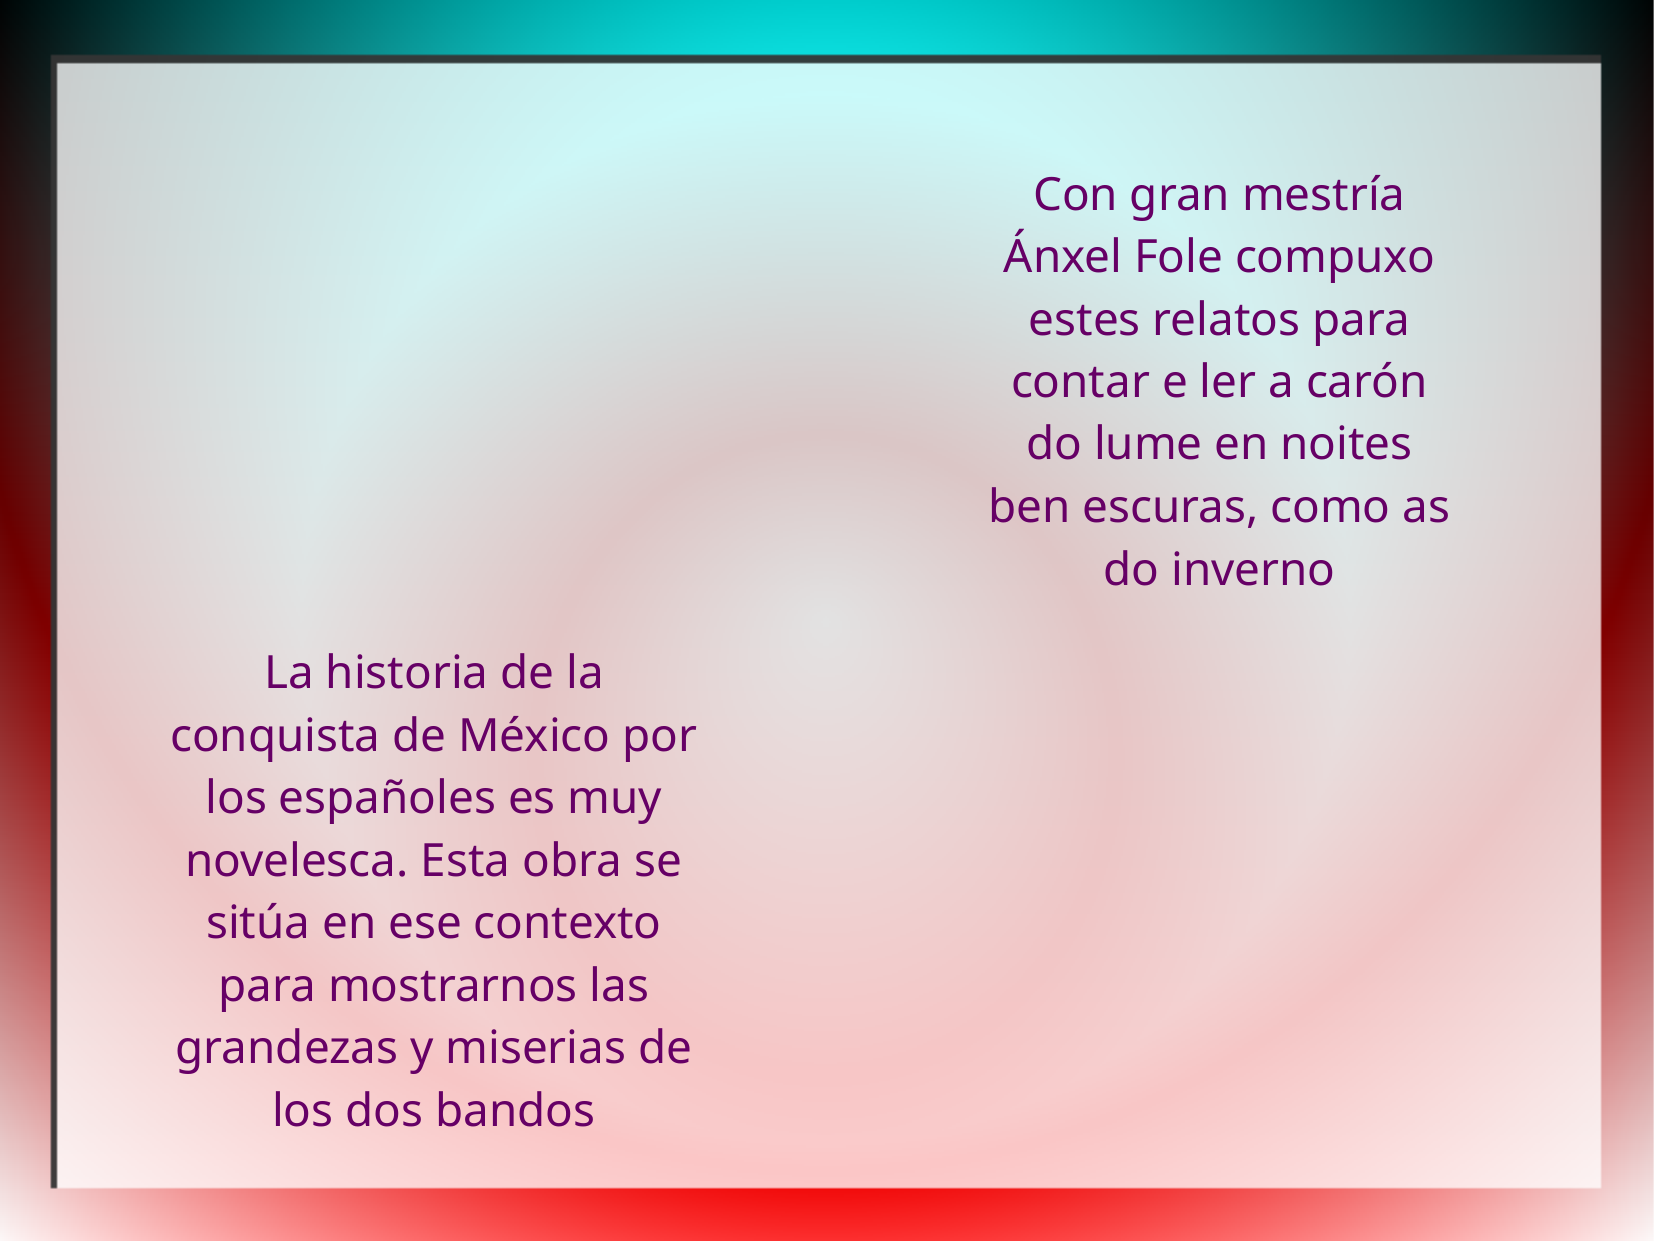

Con gran mestría Ánxel Fole compuxo estes relatos para contar e ler a carón do lume en noites ben escuras, como as do inverno
La historia de la conquista de México por los españoles es muy novelesca. Esta obra se sitúa en ese contexto para mostrarnos las grandezas y miserias de los dos bandos